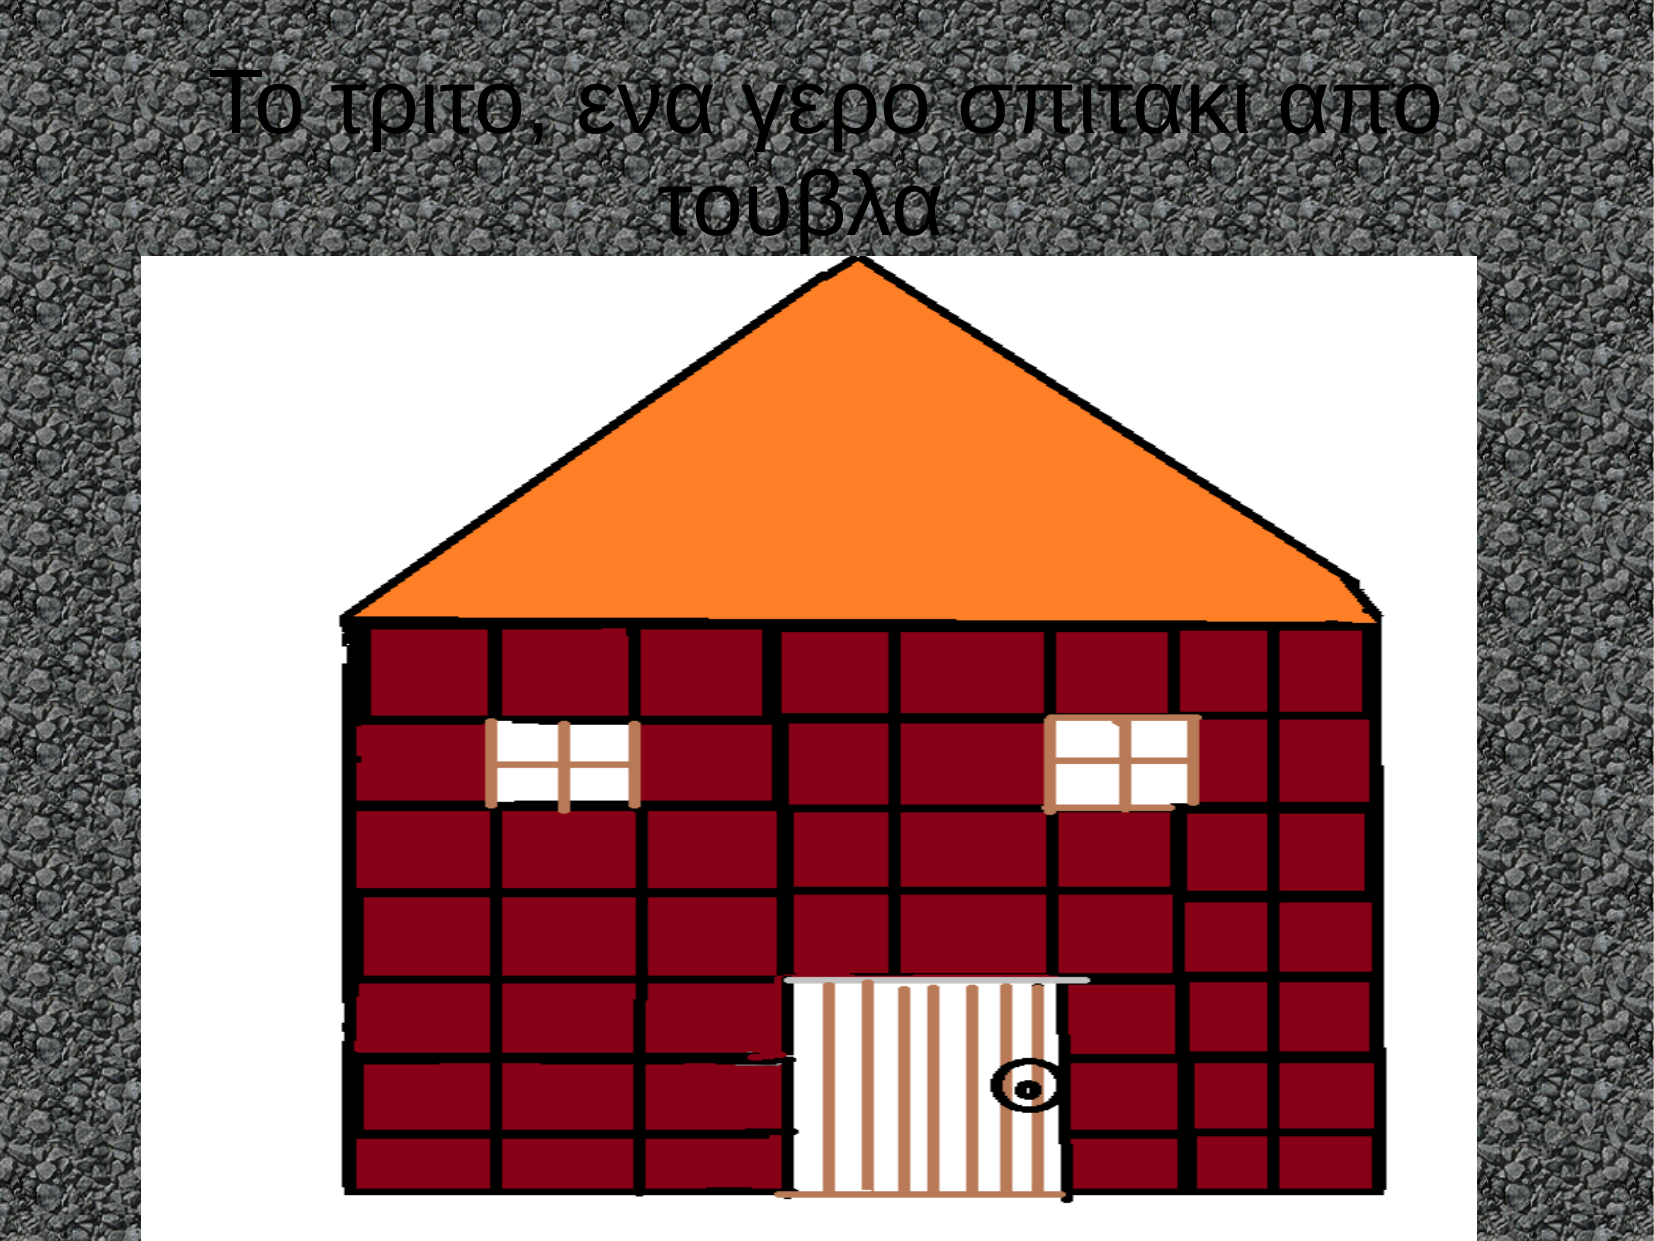

# Το τριτο, ενα γερο σπιτακι απο τουβλα